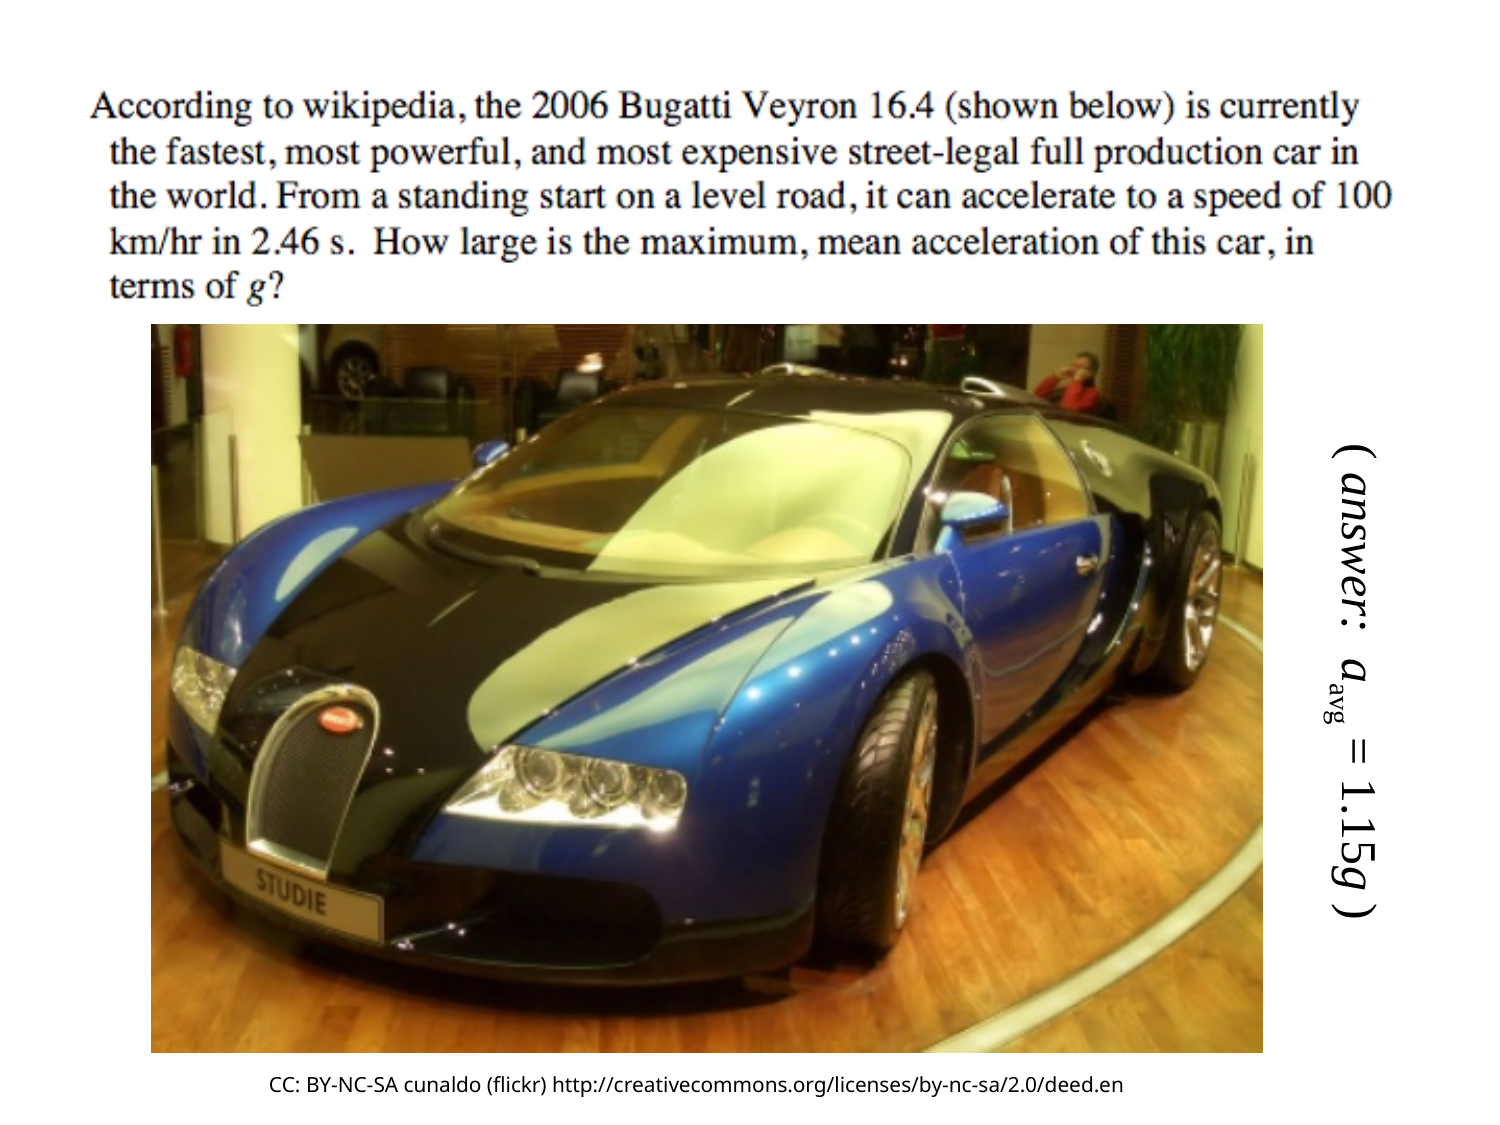

( answer: aavg = 1.15g )
CC: BY-NC-SA cunaldo (flickr) http://creativecommons.org/licenses/by-nc-sa/2.0/deed.en